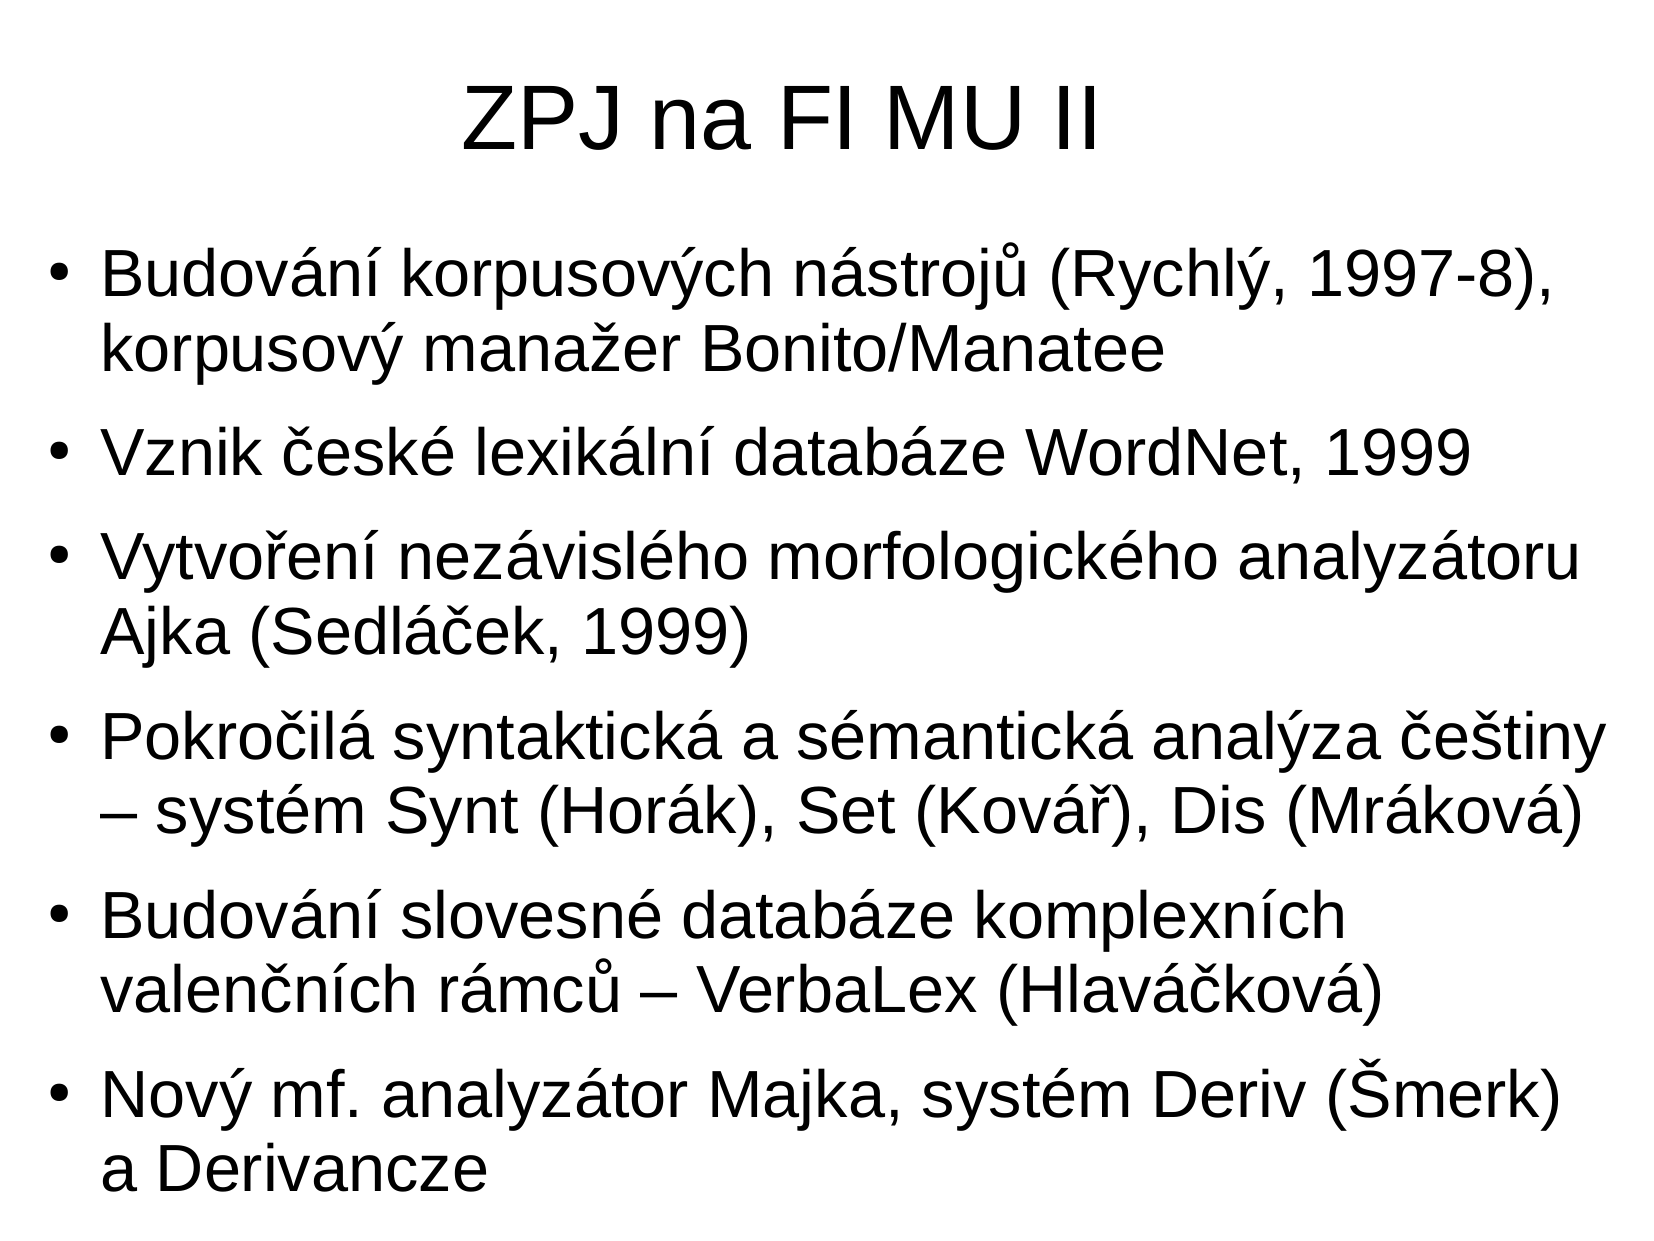

# ZPJ na FI MU II
Budování korpusových nástrojů (Rychlý, 1997-8), korpusový manažer Bonito/Manatee
Vznik české lexikální databáze WordNet, 1999
Vytvoření nezávislého morfologického analyzátoru Ajka (Sedláček, 1999)
Pokročilá syntaktická a sémantická analýza češtiny – systém Synt (Horák), Set (Kovář), Dis (Mráková)
Budování slovesné databáze komplexních valenčních rámců – VerbaLex (Hlaváčková)
Nový mf. analyzátor Majka, systém Deriv (Šmerk) a Derivancze